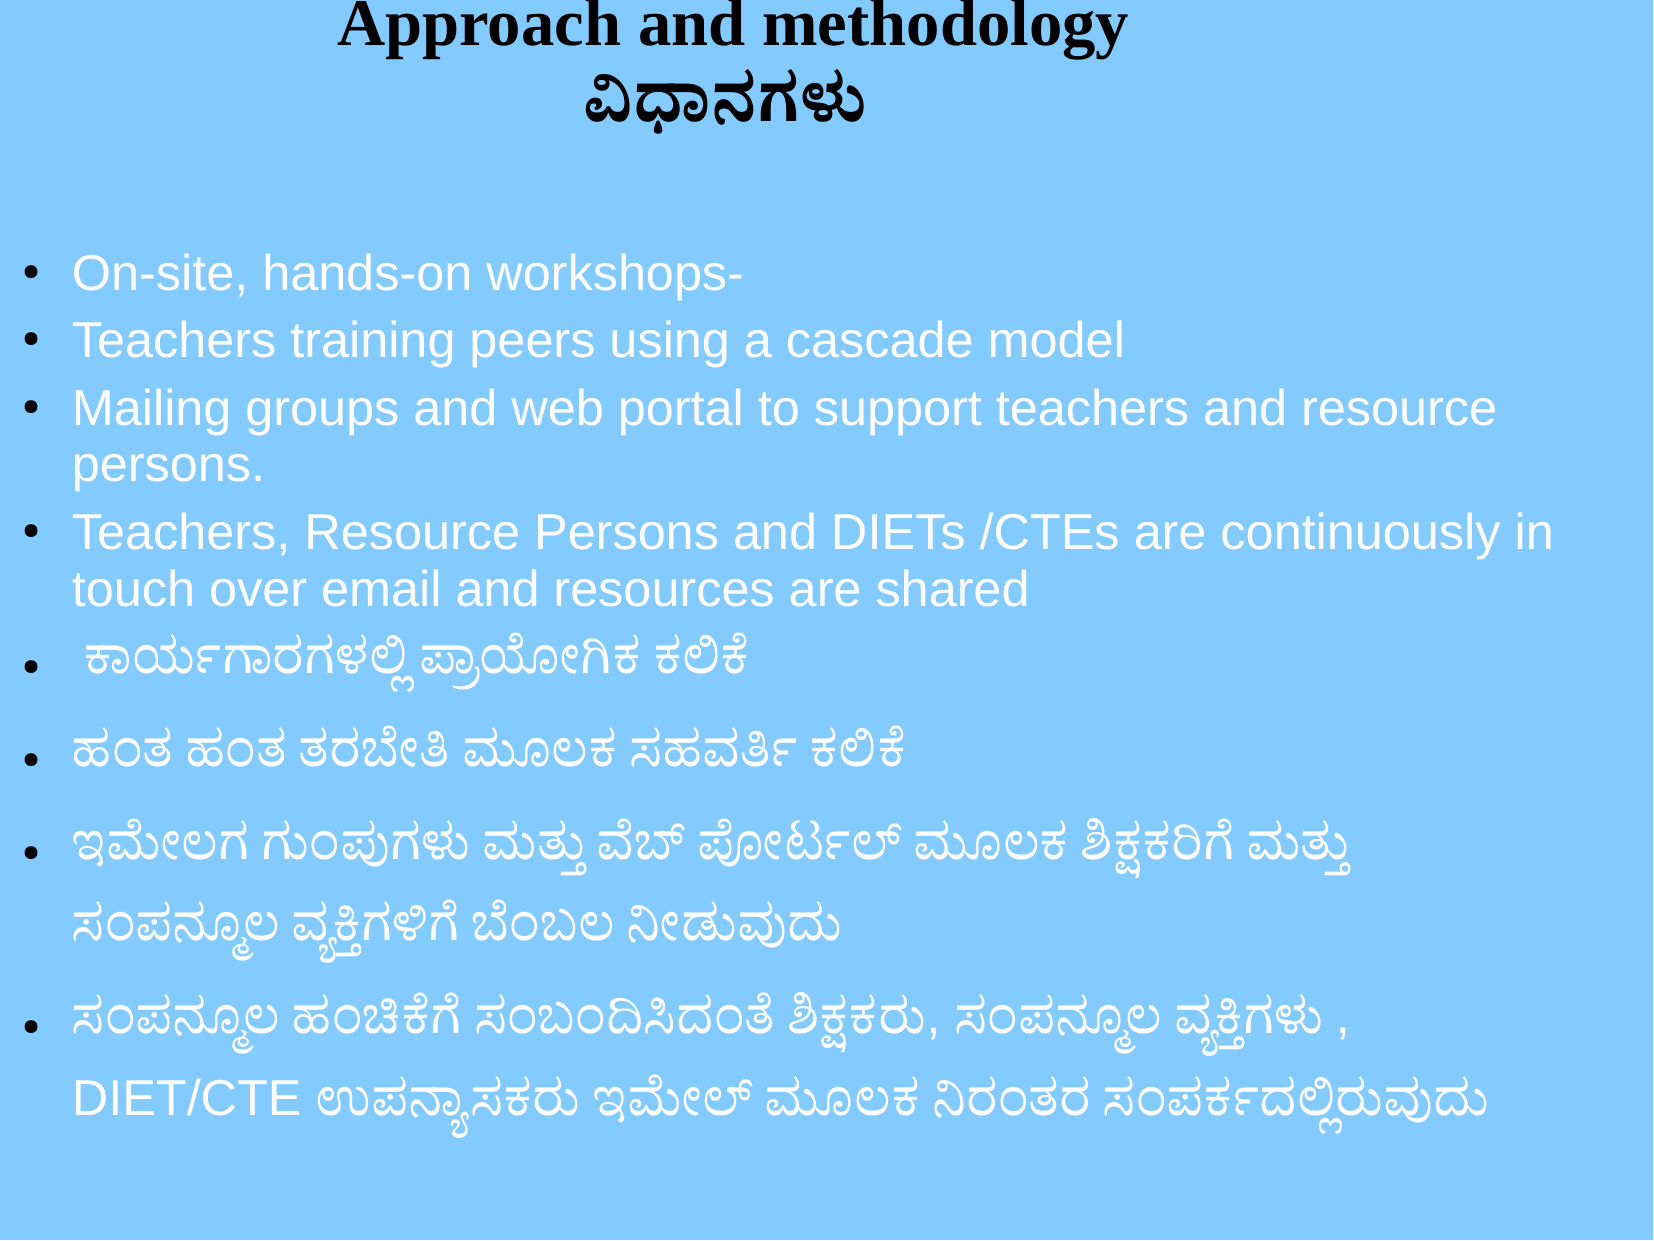

# Approach and methodology ವಿಧಾನಗಳು
On-site, hands-on workshops-
Teachers training peers using a cascade model
Mailing groups and web portal to support teachers and resource persons.
Teachers, Resource Persons and DIETs /CTEs are continuously in touch over email and resources are shared
 ಕಾರ್ಯಗಾರಗಳಲ್ಲಿ ಪ್ರಾಯೋಗಿಕ ಕಲಿಕೆ
ಹಂತ ಹಂತ ತರಬೇತಿ ಮೂಲಕ ಸಹವರ್ತಿ ಕಲಿಕೆ
ಇಮೇಲಗ ಗುಂಪುಗಳು ಮತ್ತು ವೆಬ್ ಪೋರ್ಟಲ್ ಮೂಲಕ ಶಿಕ್ಷಕರಿಗೆ ಮತ್ತು ಸಂಪನ್ಮೂಲ ವ್ಯಕ್ತಿಗಳಿಗೆ ಬೆಂಬಲ ನೀಡುವುದು
ಸಂಪನ್ಮೂಲ ಹಂಚಿಕೆಗೆ ಸಂಬಂದಿಸಿದಂತೆ ಶಿಕ್ಷಕರು, ಸಂಪನ್ಮೂಲ ವ್ಯಕ್ತಿಗಳು , DIET/CTE ಉಪನ್ಯಾಸಕರು ಇಮೇಲ್ ಮೂಲಕ ನಿರಂತರ ಸಂಪರ್ಕದಲ್ಲಿರುವುದು